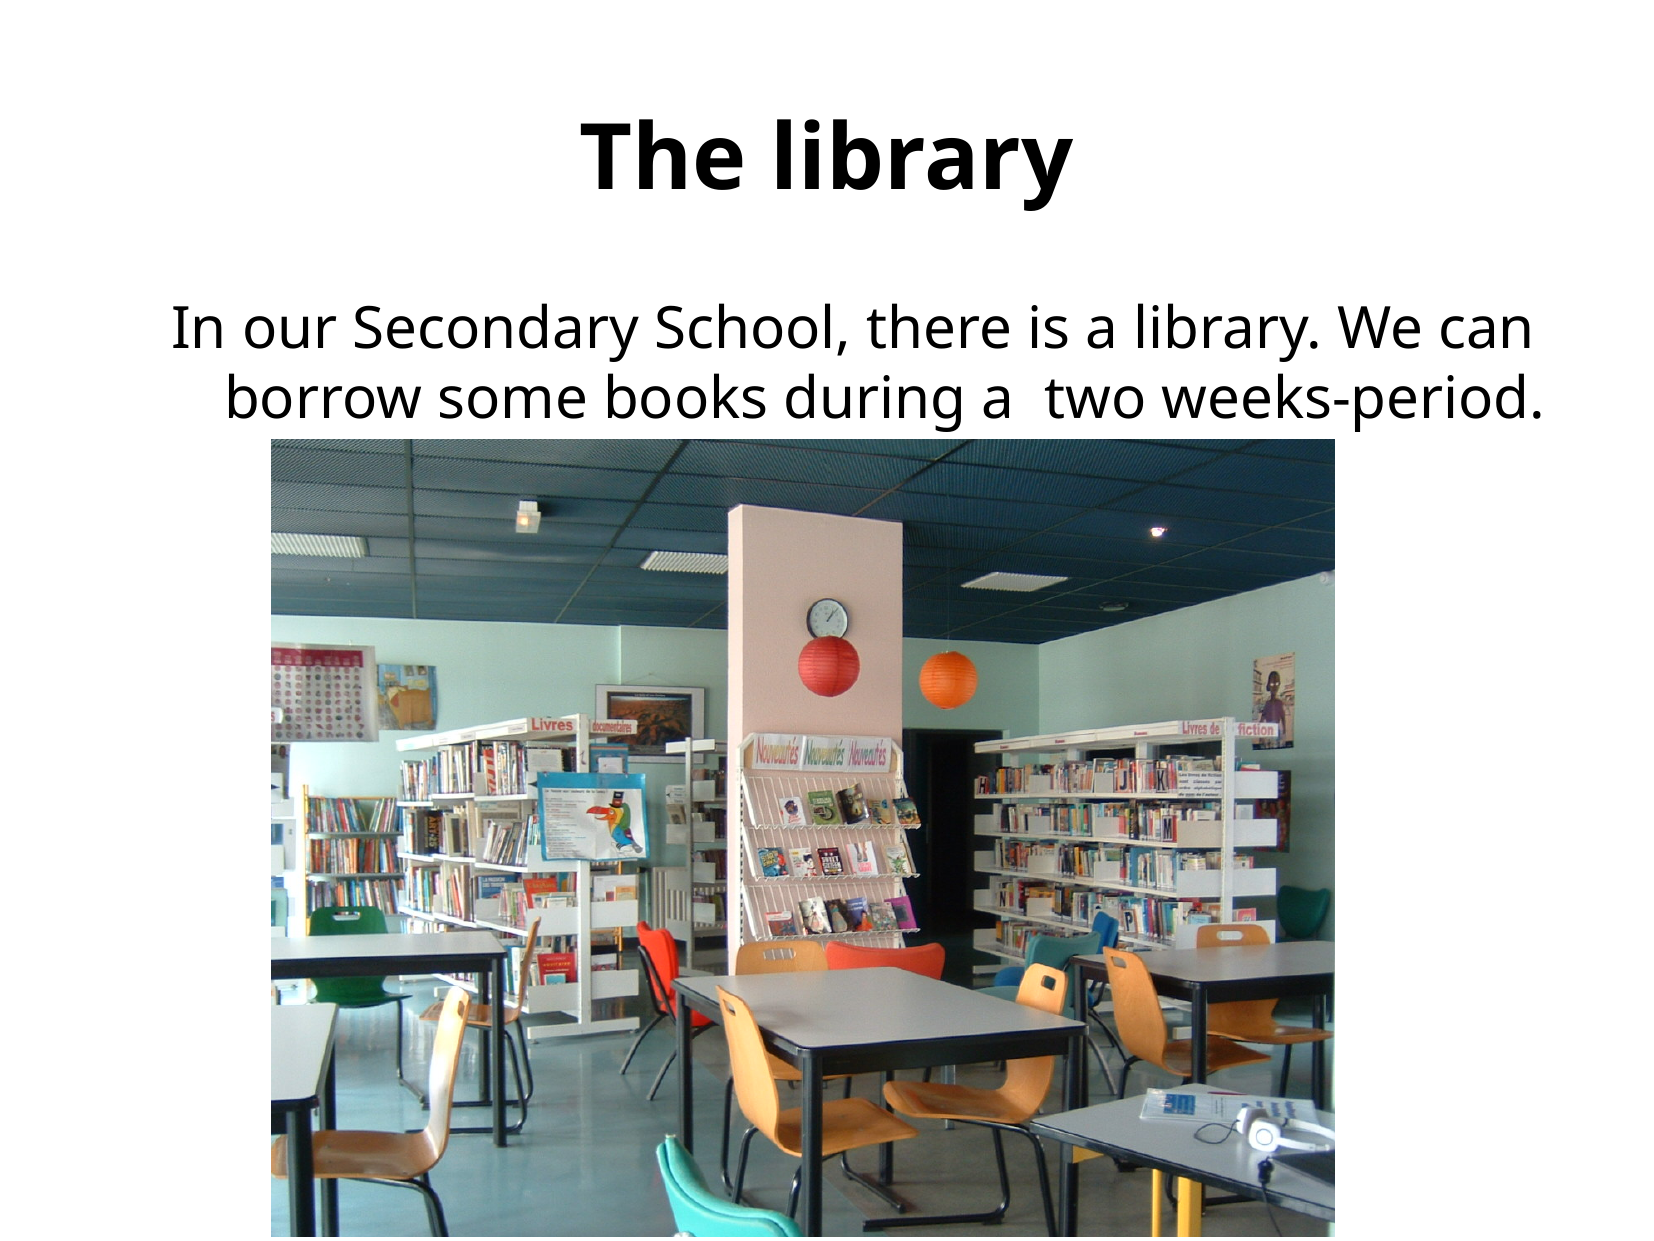

# The library
In our Secondary School, there is a library. We can borrow some books during a two weeks-period.